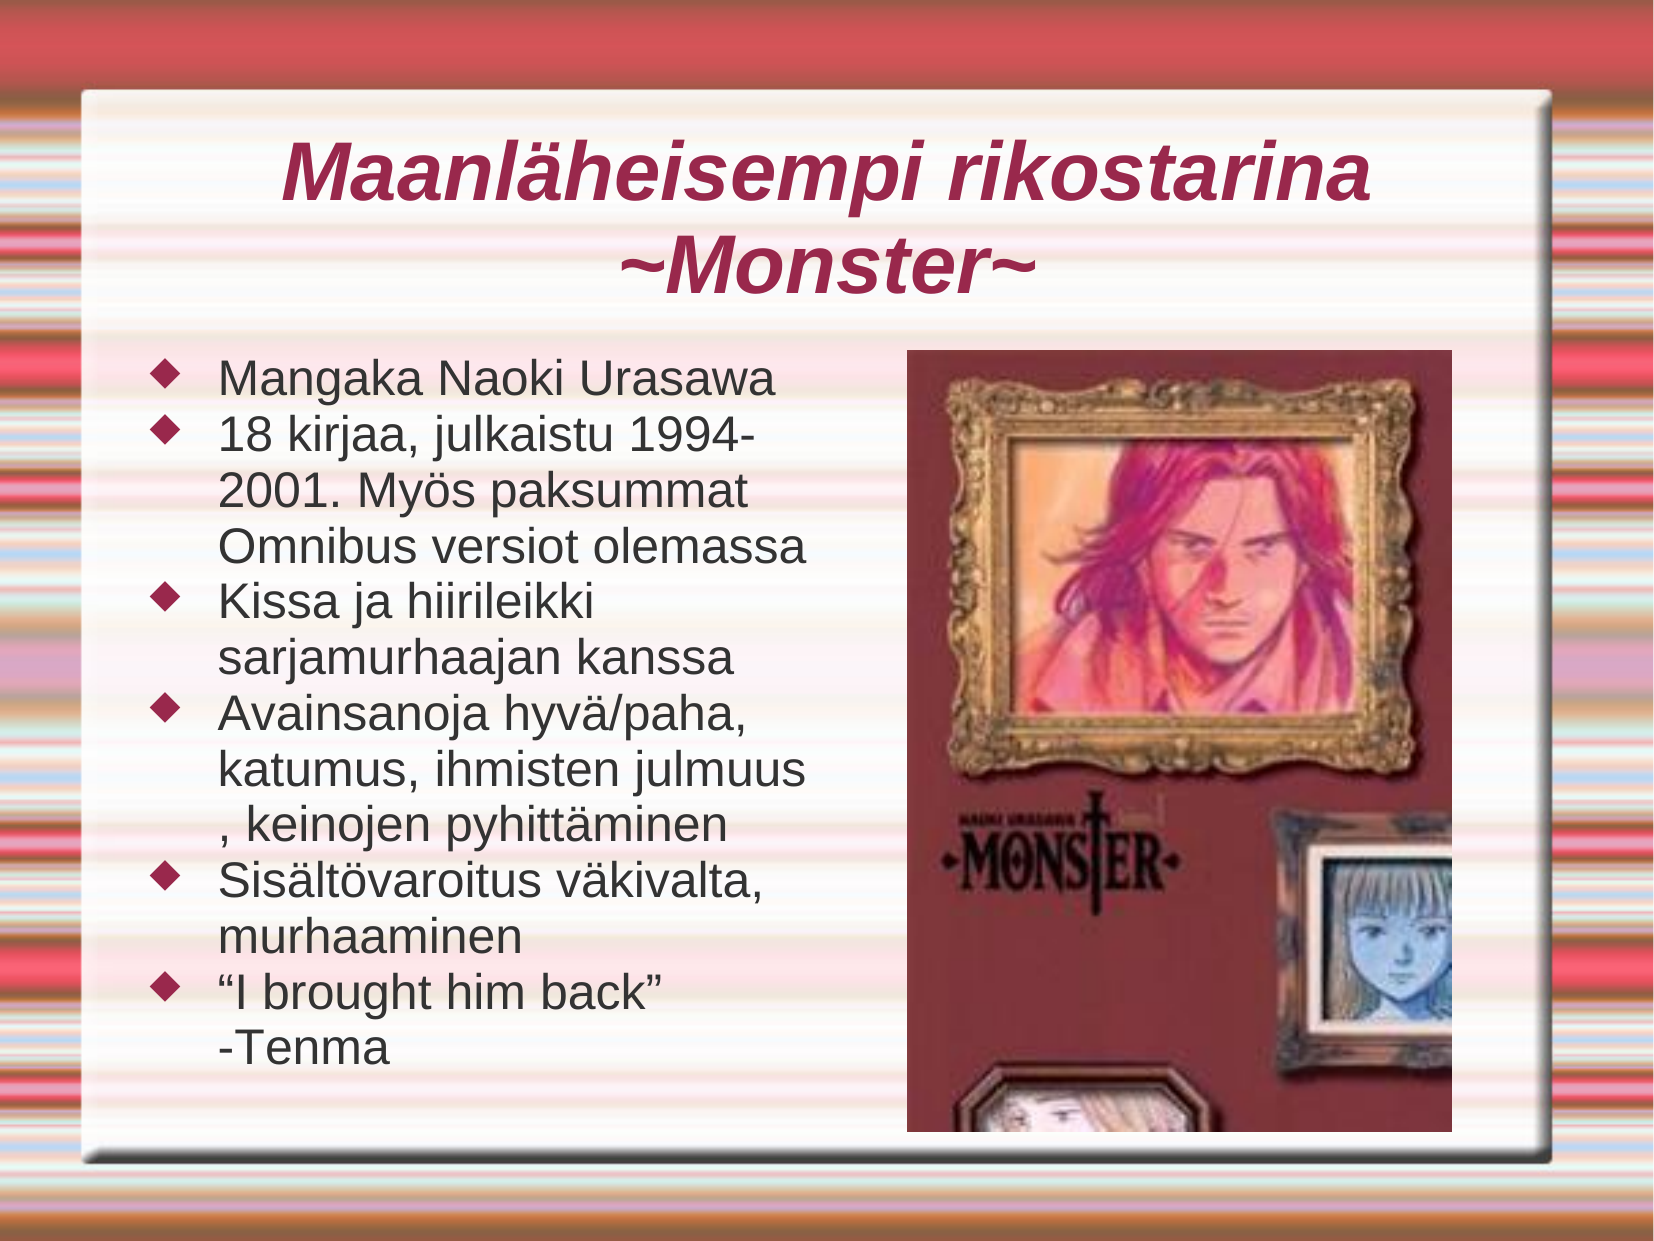

# Maanläheisempi rikostarina ~Monster~
Mangaka Naoki Urasawa
18 kirjaa, julkaistu 1994-2001. Myös paksummat Omnibus versiot olemassa
Kissa ja hiirileikki
sarjamurhaajan kanssa
Avainsanoja hyvä/paha, katumus, ihmisten julmuus , keinojen pyhittäminen
Sisältövaroitus väkivalta, murhaaminen
“I brought him back”
-Tenma